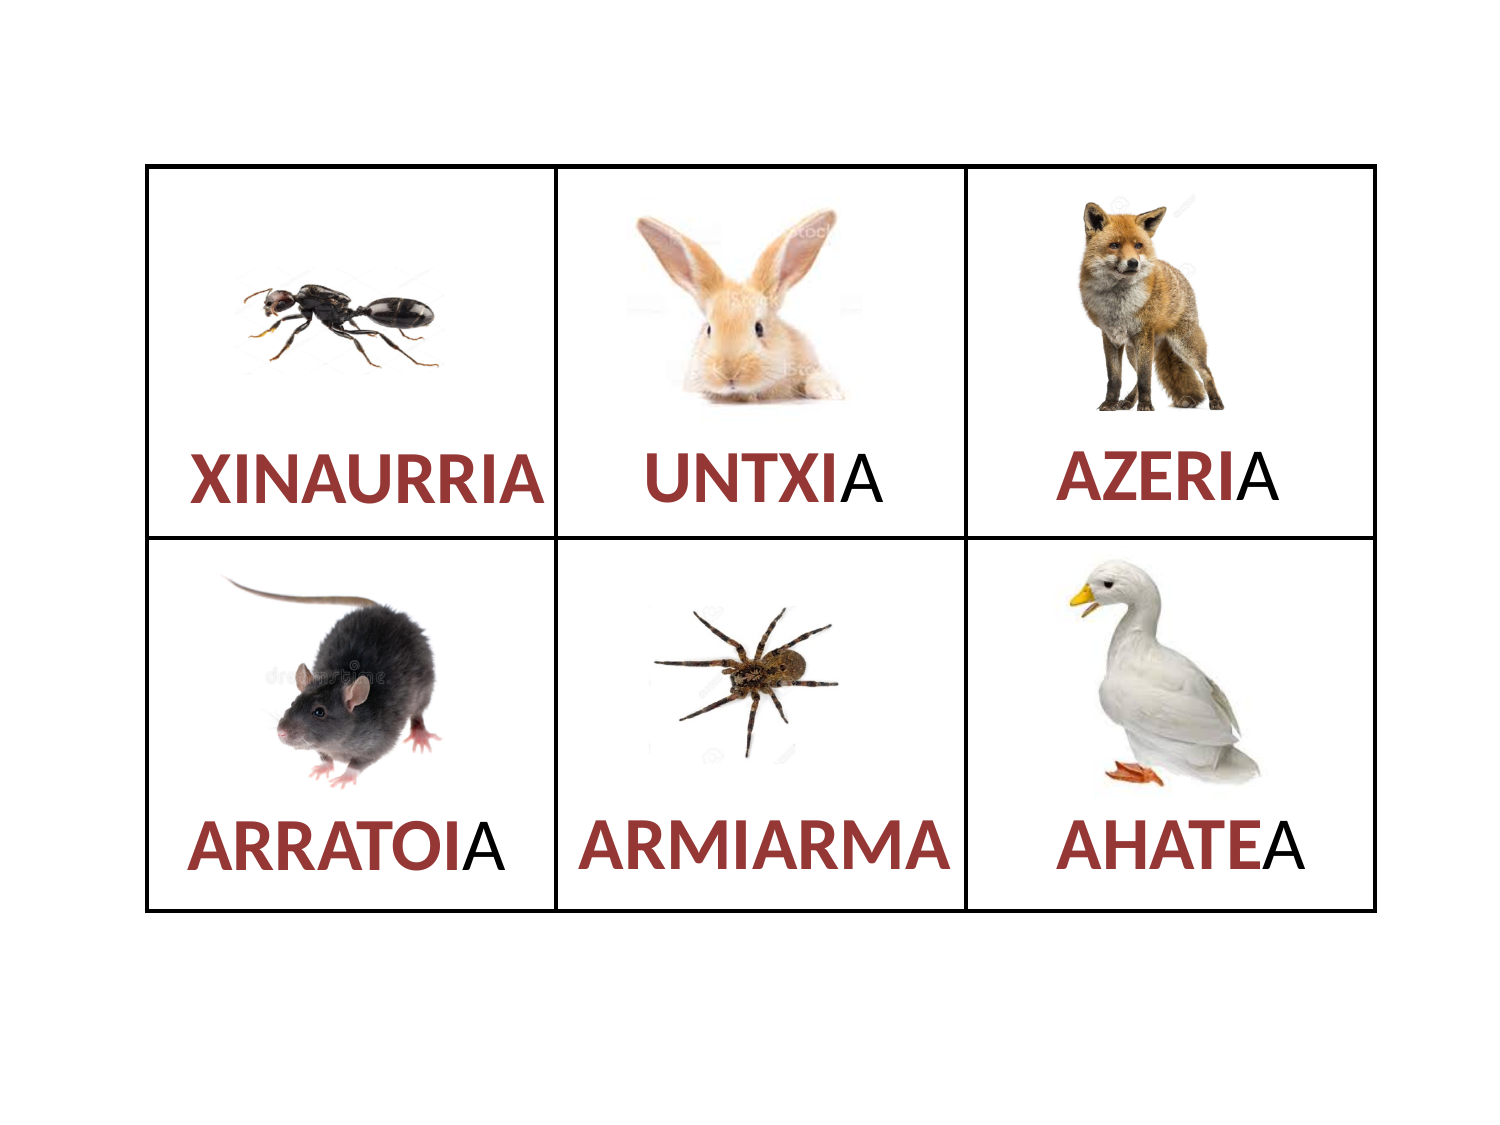

| | | |
| --- | --- | --- |
| | | |
AZERIA
UNTXIA
XINAURRIA
ARMIARMA
AHATEA
ARRATOIA